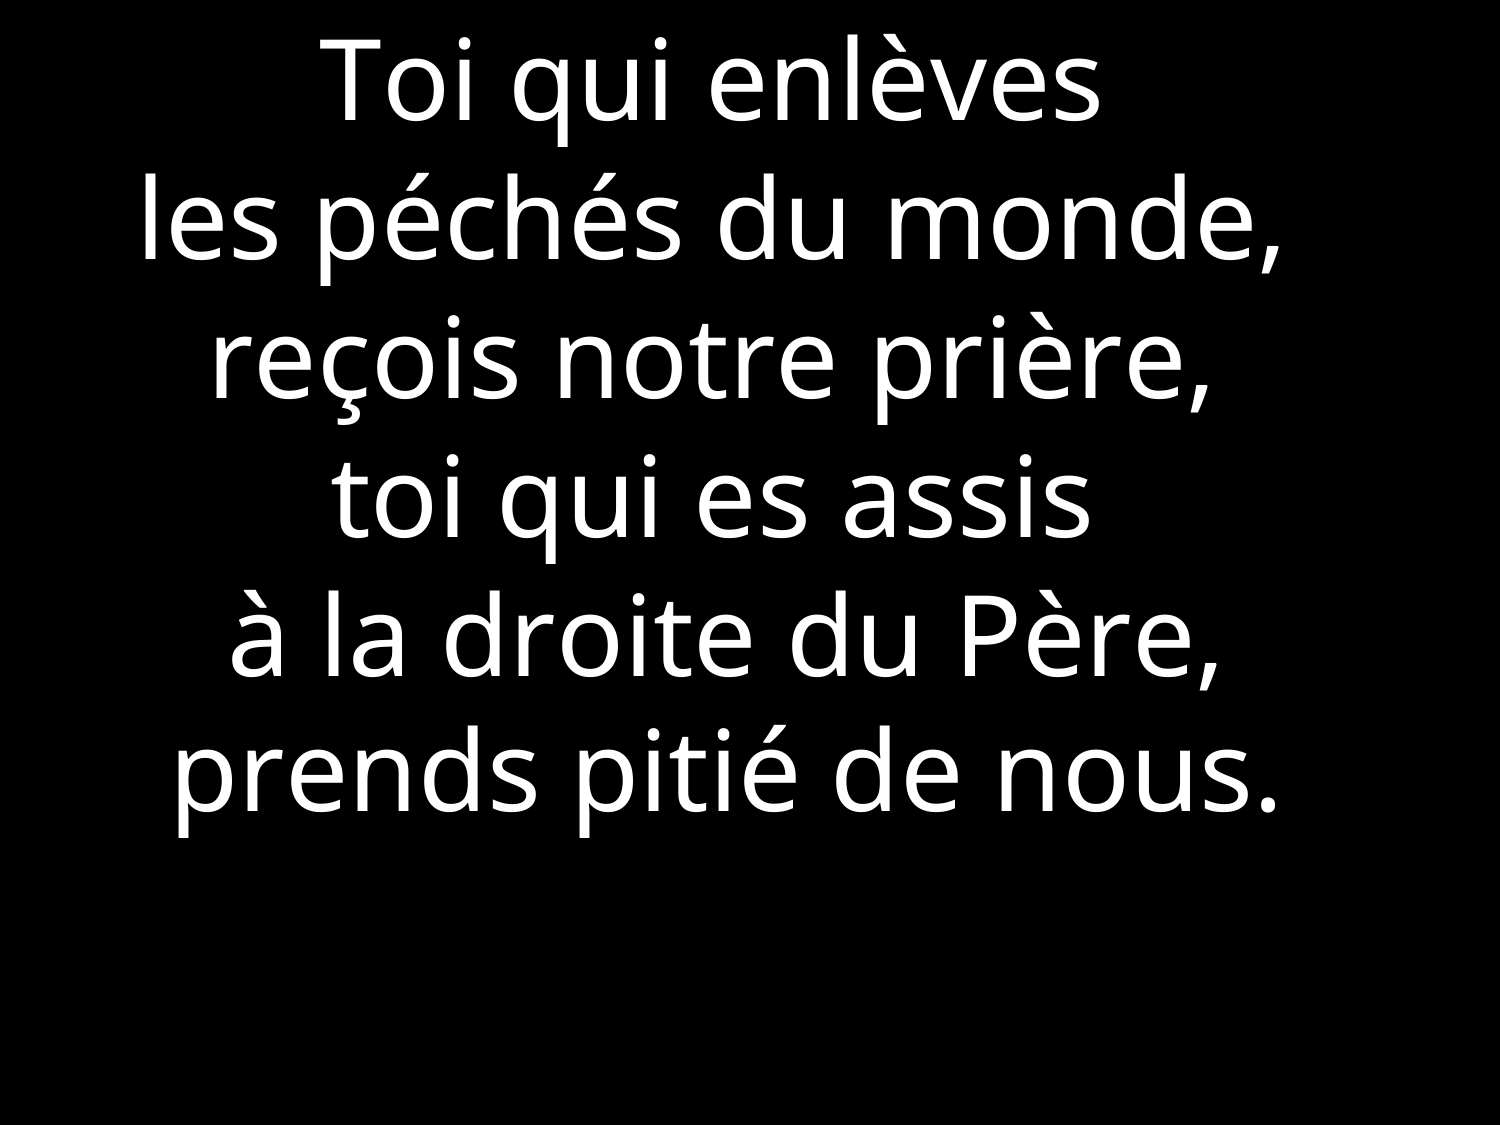

# Toi qui enlèves
les péchés du monde,
reçois notre prière,
toi qui es assis
à la droite du Père, prends pitié de nous.